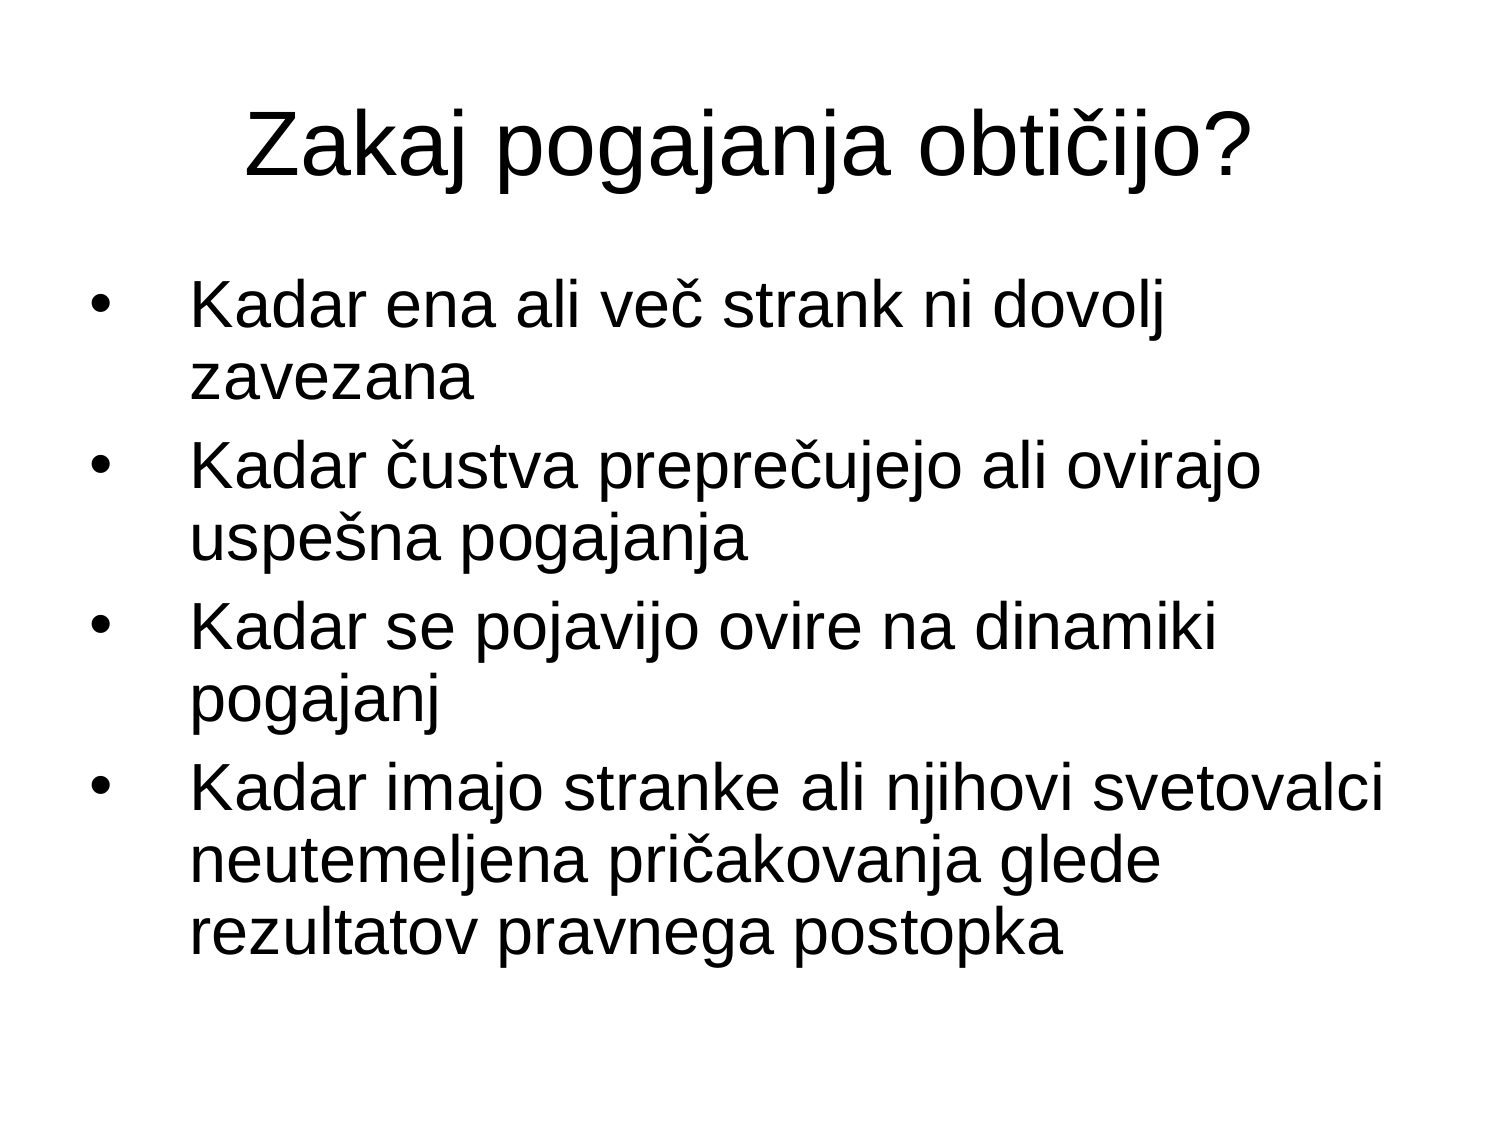

# Zakaj pogajanja obtičijo?
Kadar ena ali več strank ni dovolj zavezana
Kadar čustva preprečujejo ali ovirajo uspešna pogajanja
Kadar se pojavijo ovire na dinamiki pogajanj
Kadar imajo stranke ali njihovi svetovalci neutemeljena pričakovanja glede rezultatov pravnega postopka